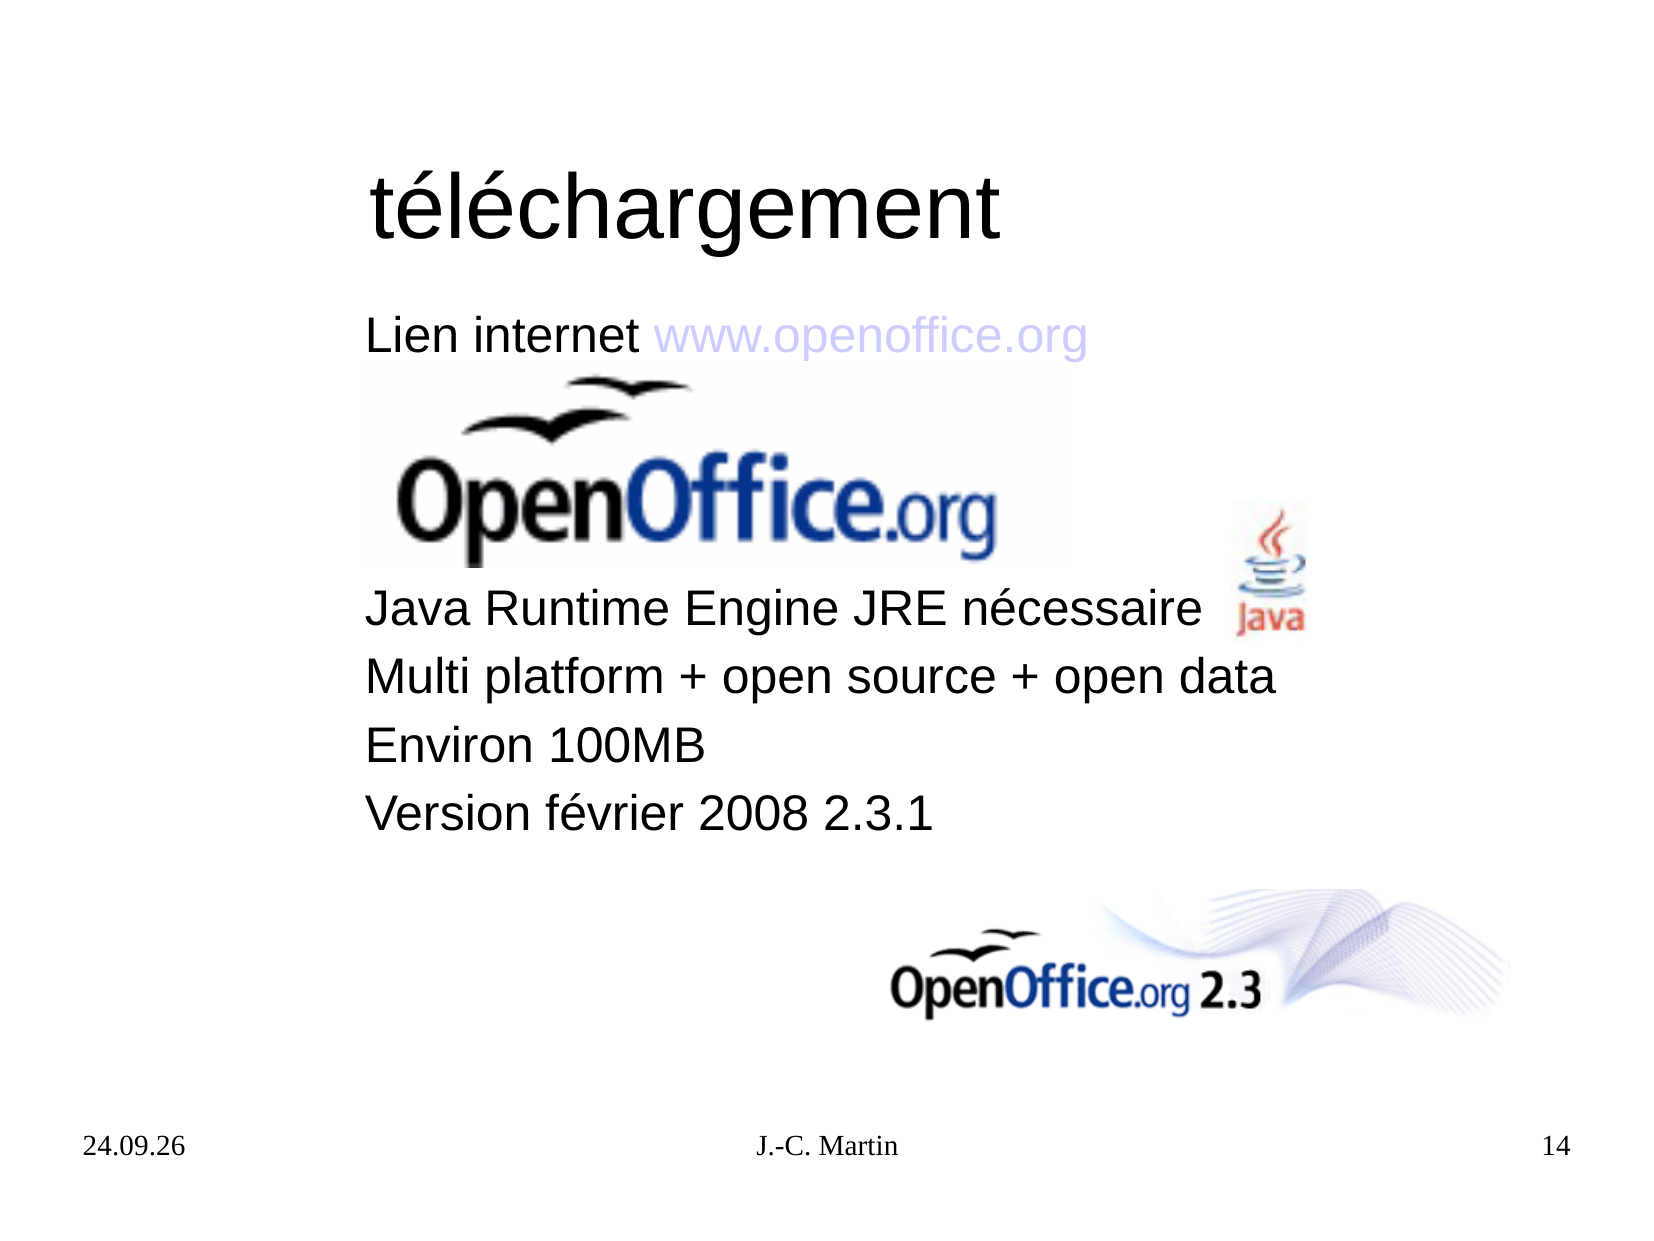

# téléchargement
Lien internet www.openoffice.org
Java Runtime Engine JRE nécessaire
Multi platform + open source + open data
Environ 100MB
Version février 2008 2.3.1
J.-C. Martin
14